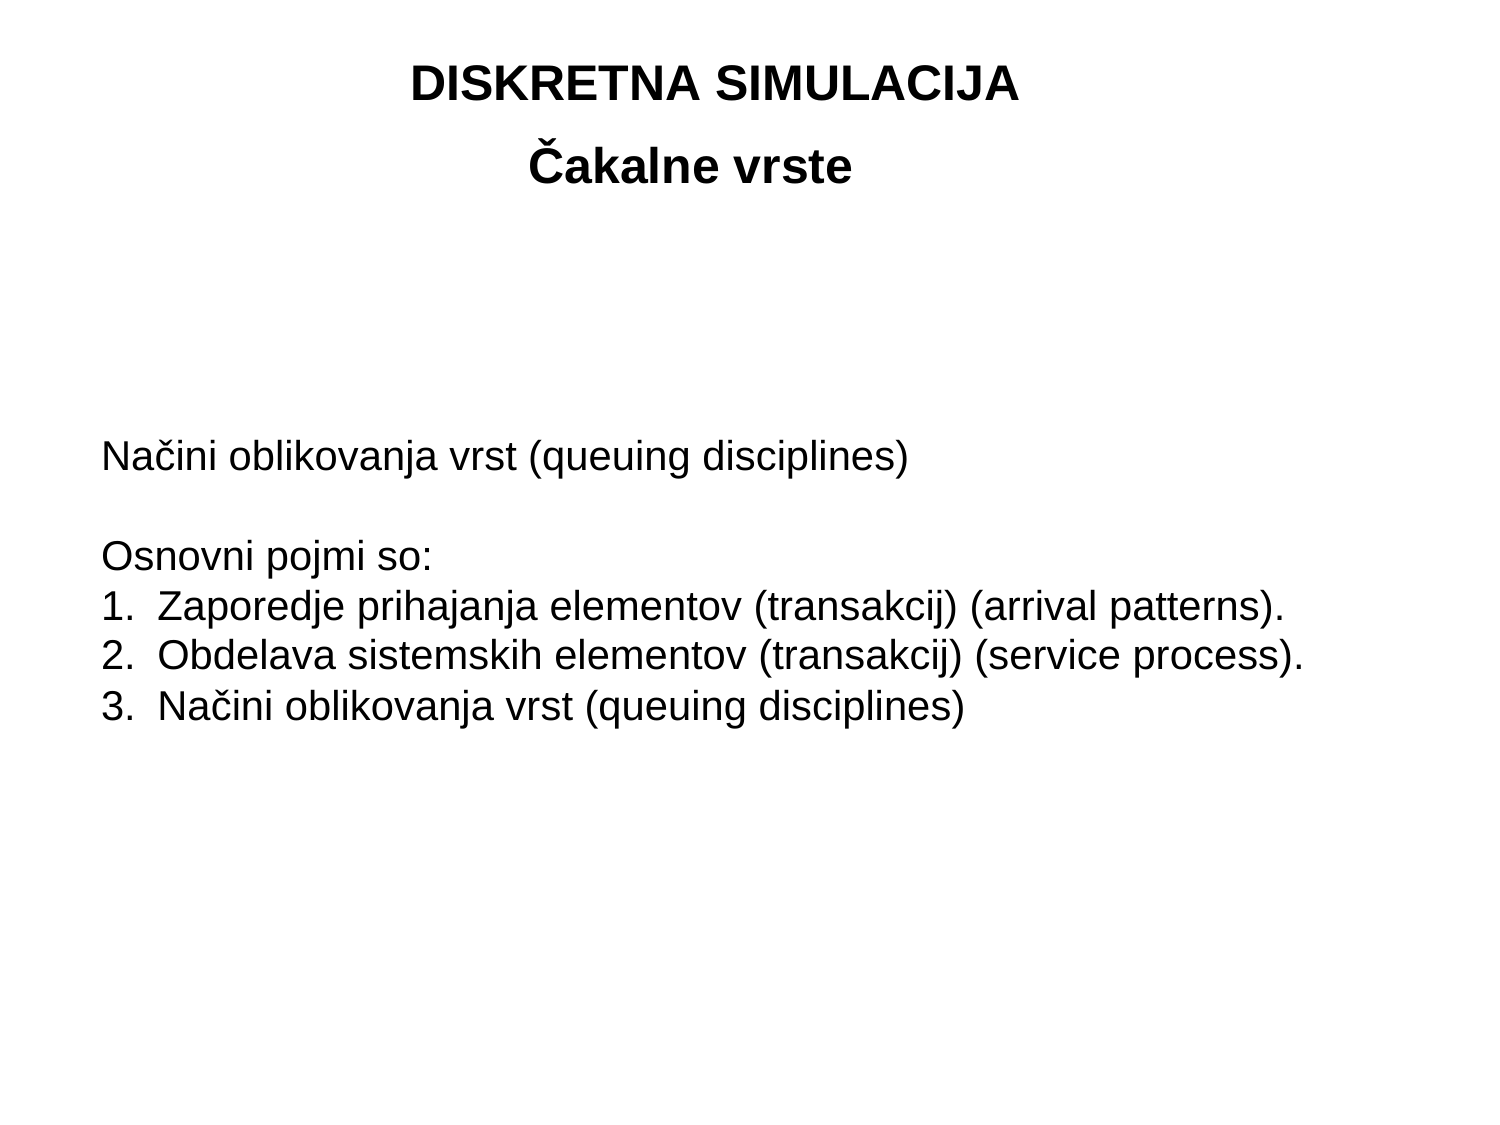

DISKRETNA SIMULACIJA
Čakalne vrste
Načini oblikovanja vrst (queuing disciplines)
Osnovni pojmi so:
Zaporedje prihajanja elementov (transakcij) (arrival patterns).
Obdelava sistemskih elementov (transakcij) (service process).
Načini oblikovanja vrst (queuing disciplines)